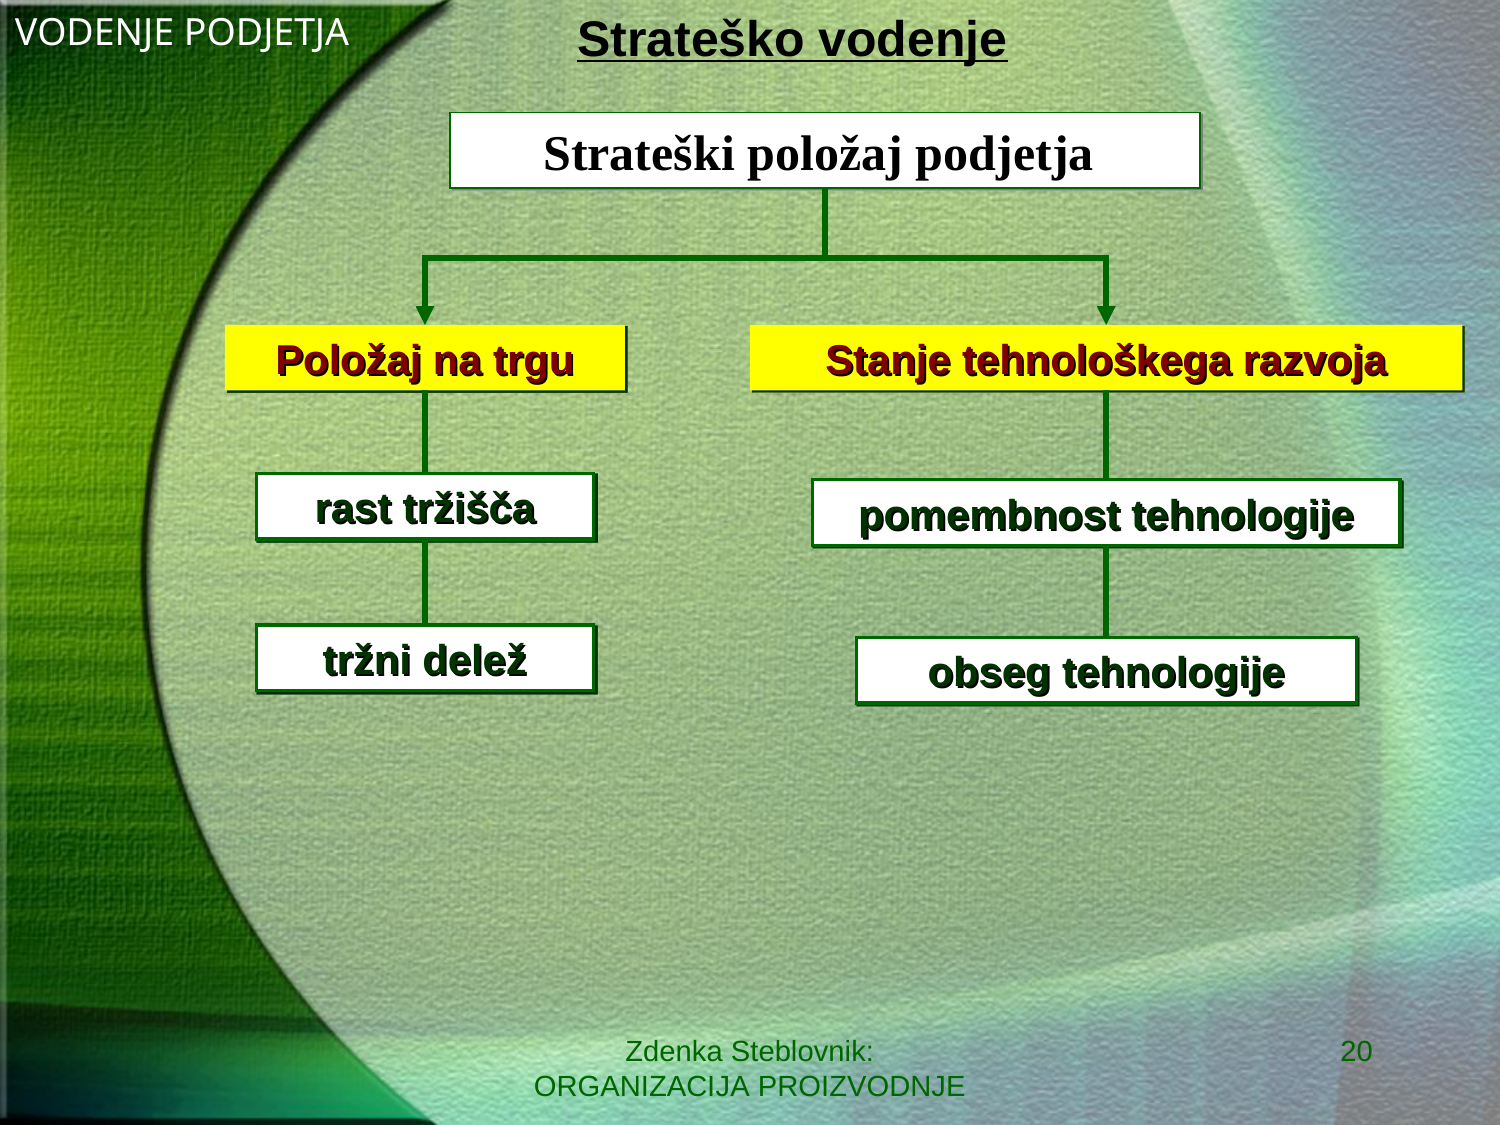

VODENJE PODJETJA
Strateško vodenje
Strateški položaj podjetja
Položaj na trgu
Stanje tehnološkega razvoja
rast tržišča
pomembnost tehnologije
tržni delež
obseg tehnologije
Zdenka Steblovnik: ORGANIZACIJA PROIZVODNJE